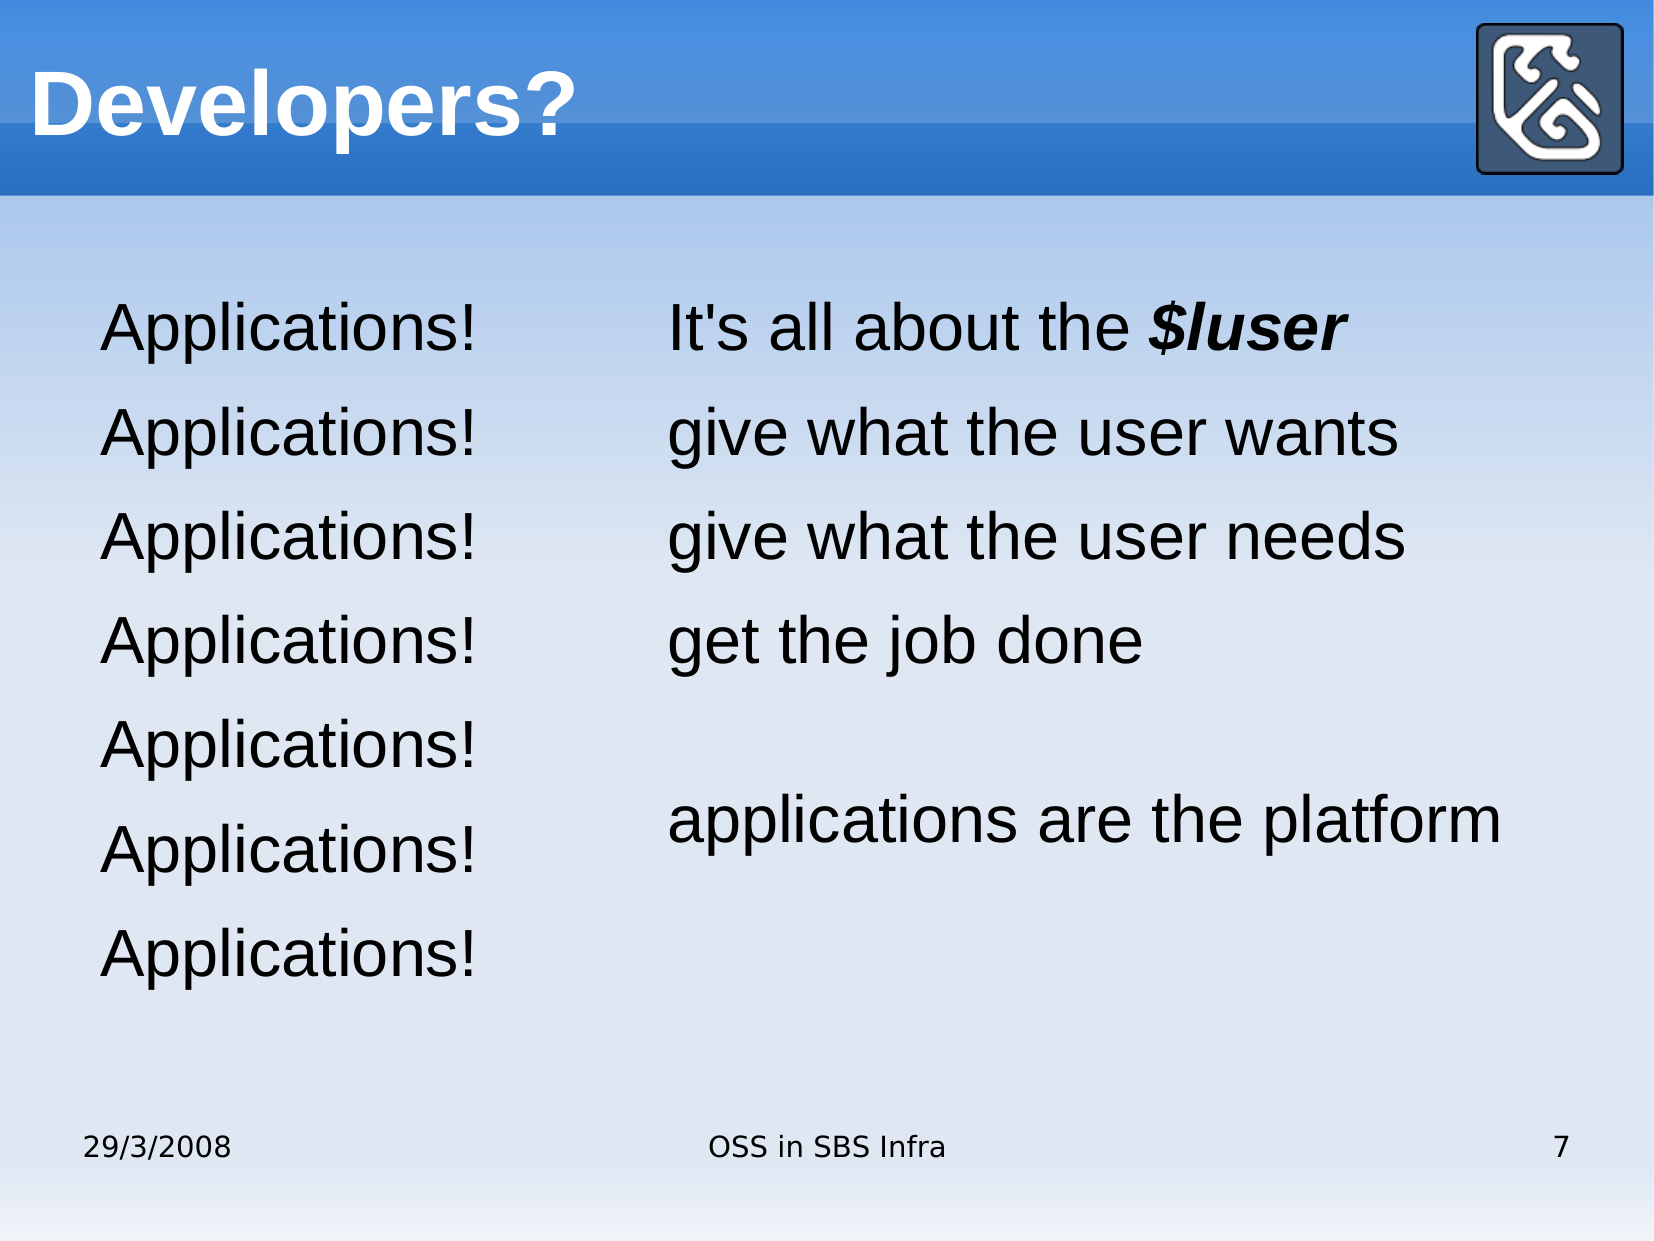

# Developers?
Applications!
Applications!
Applications!
Applications!
Applications!
Applications!
Applications!
It's all about the $luser
give what the user wants
give what the user needs
get the job done
applications are the platform
29/3/2008
OSS in SBS Infra
7